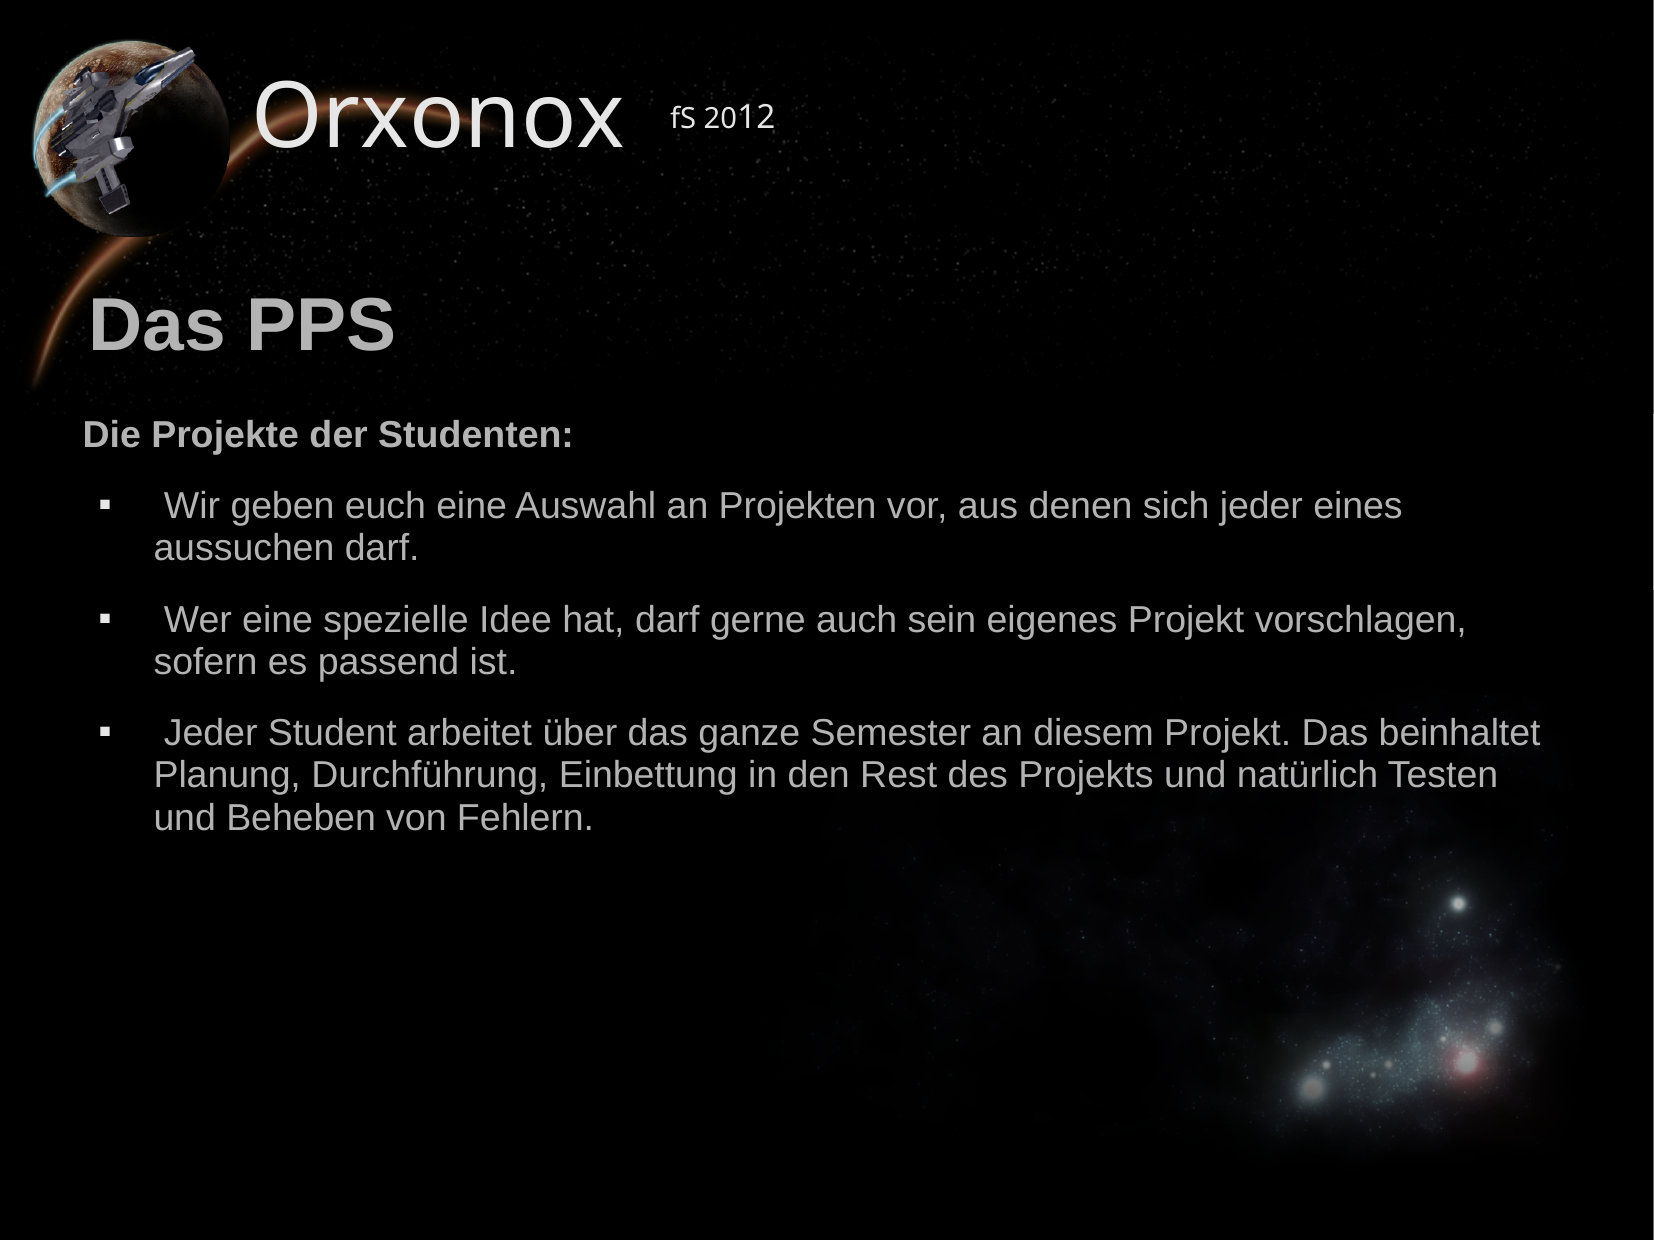

# Das PPS
Die Projekte der Studenten:
 Wir geben euch eine Auswahl an Projekten vor, aus denen sich jeder eines aussuchen darf.
 Wer eine spezielle Idee hat, darf gerne auch sein eigenes Projekt vorschlagen, sofern es passend ist.
 Jeder Student arbeitet über das ganze Semester an diesem Projekt. Das beinhaltet Planung, Durchführung, Einbettung in den Rest des Projekts und natürlich Testen und Beheben von Fehlern.